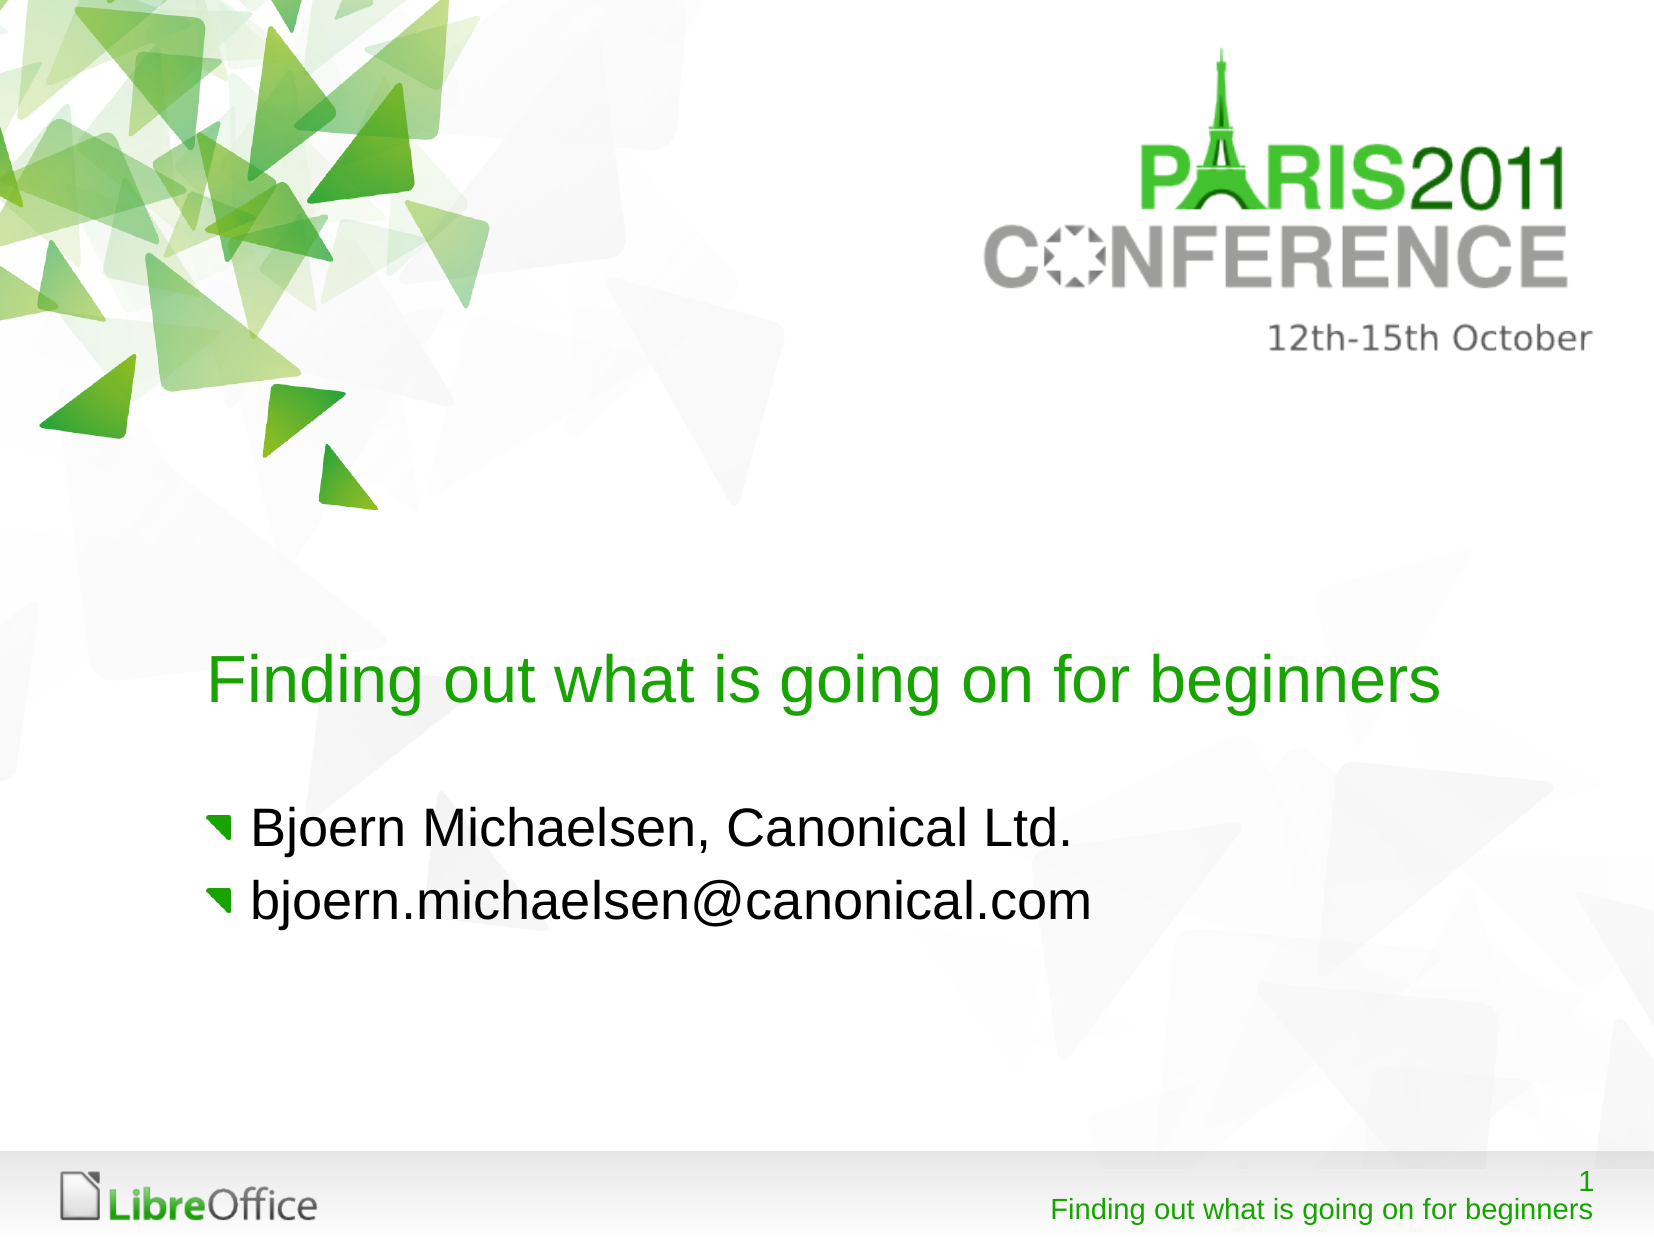

# Finding out what is going on for beginners
Bjoern Michaelsen, Canonical Ltd.
bjoern.michaelsen@canonical.com
1
Finding out what is going on for beginners